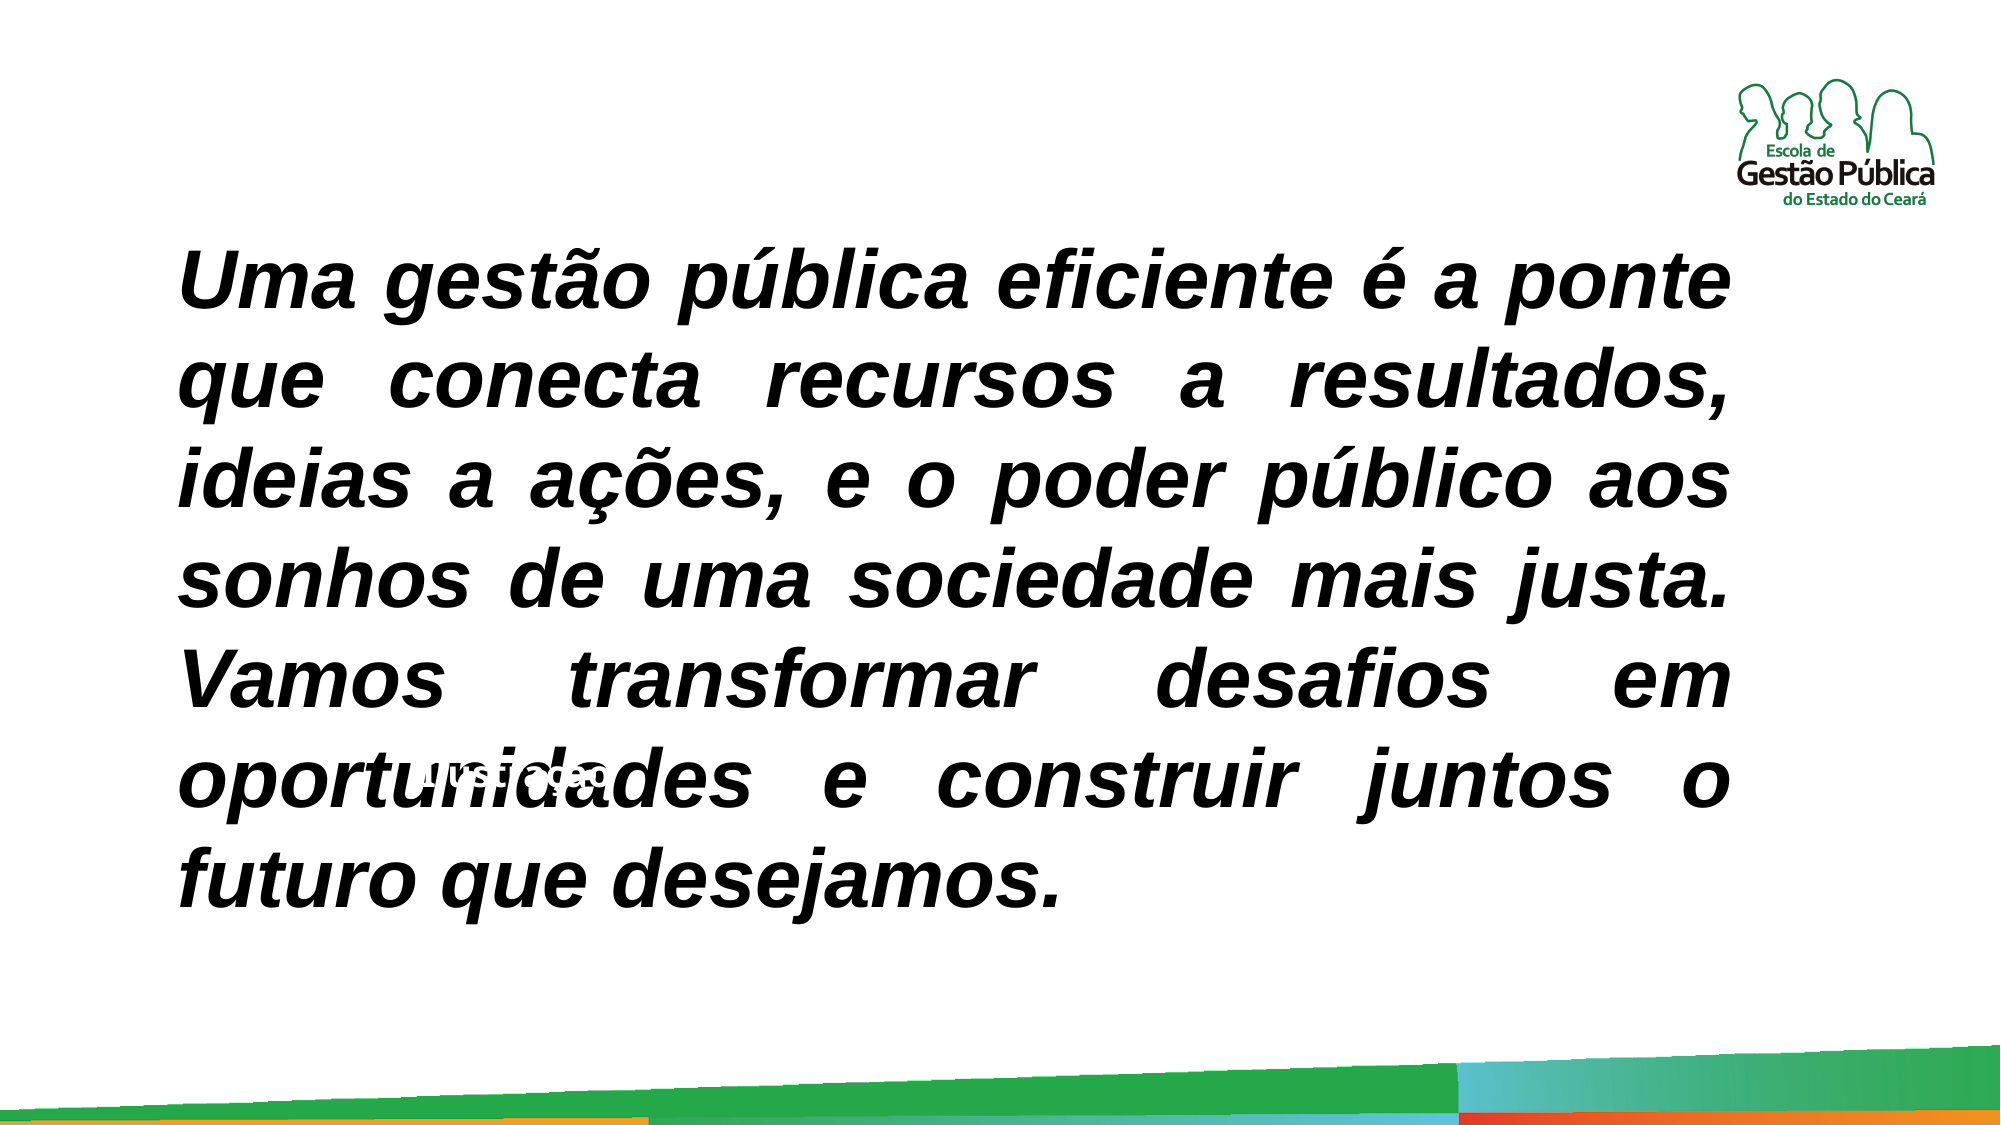

Uma gestão pública eficiente é a ponte que conecta recursos a resultados, ideias a ações, e o poder público aos sonhos de uma sociedade mais justa. Vamos transformar desafios em oportunidades e construir juntos o futuro que desejamos.
Foto/Ilustração